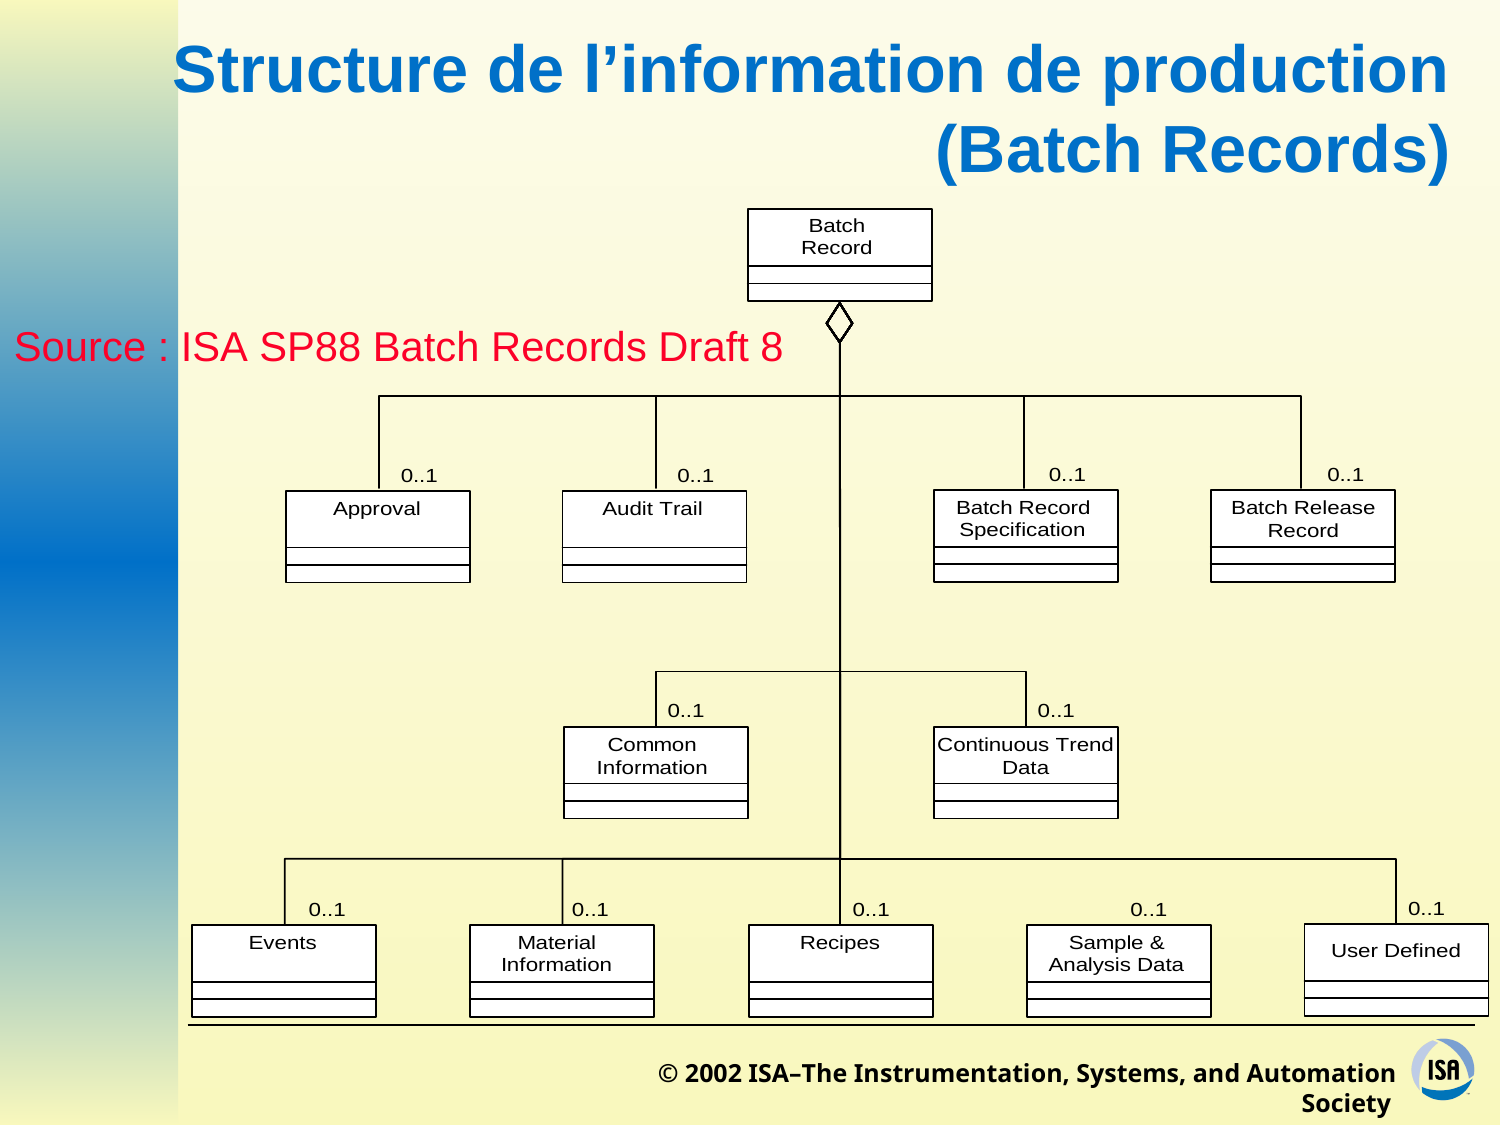

# Structure de l’information de production (Batch Records)
Source : ISA SP88 Batch Records Draft 8